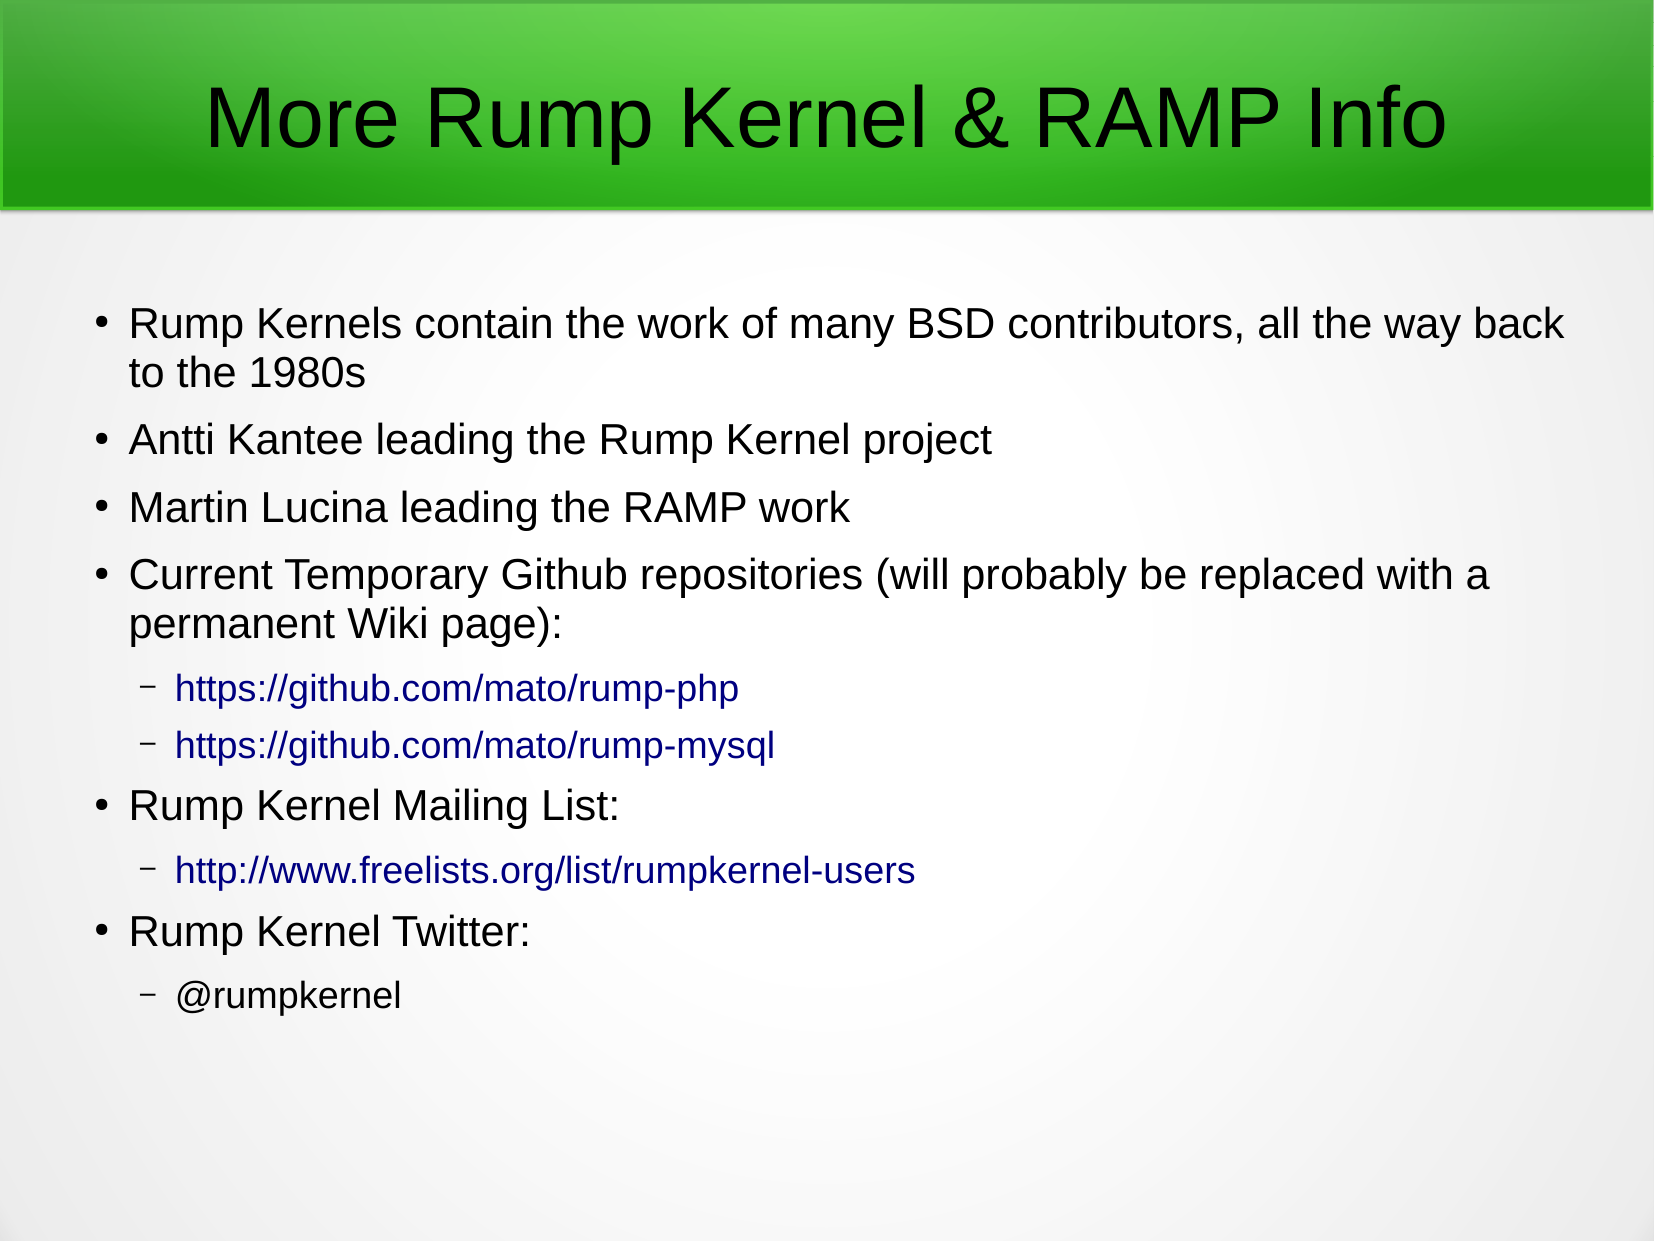

# More Rump Kernel & RAMP Info
Rump Kernels contain the work of many BSD contributors, all the way back to the 1980s
Antti Kantee leading the Rump Kernel project
Martin Lucina leading the RAMP work
Current Temporary Github repositories (will probably be replaced with a permanent Wiki page):
https://github.com/mato/rump-php
https://github.com/mato/rump-mysql
Rump Kernel Mailing List:
http://www.freelists.org/list/rumpkernel-users
Rump Kernel Twitter:
@rumpkernel